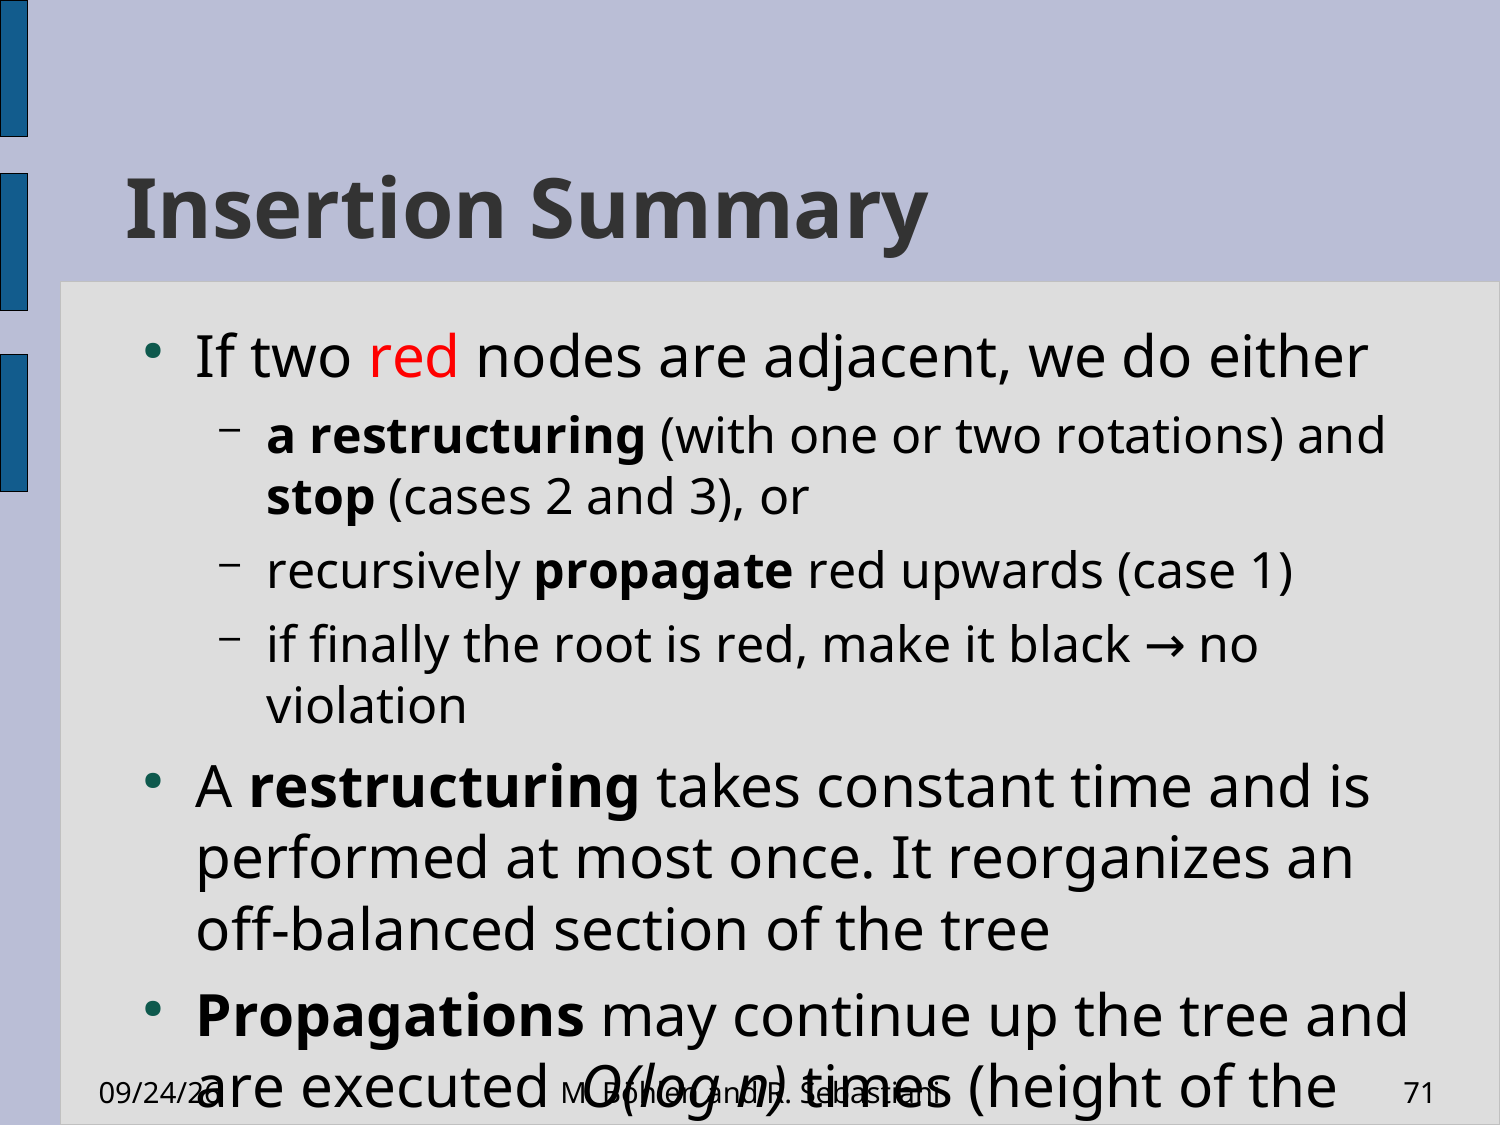

# Insertion Summary
If two red nodes are adjacent, we do either
a restructuring (with one or two rotations) and stop (cases 2 and 3), or
recursively propagate red upwards (case 1)
if finally the root is red, make it black → no violation
A restructuring takes constant time and is performed at most once. It reorganizes an off-balanced section of the tree
Propagations may continue up the tree and are executed O(log n) times (height of the tree)
The running time of an insertion is O(log n).
M. Böhlen and R. Sebastiani
71